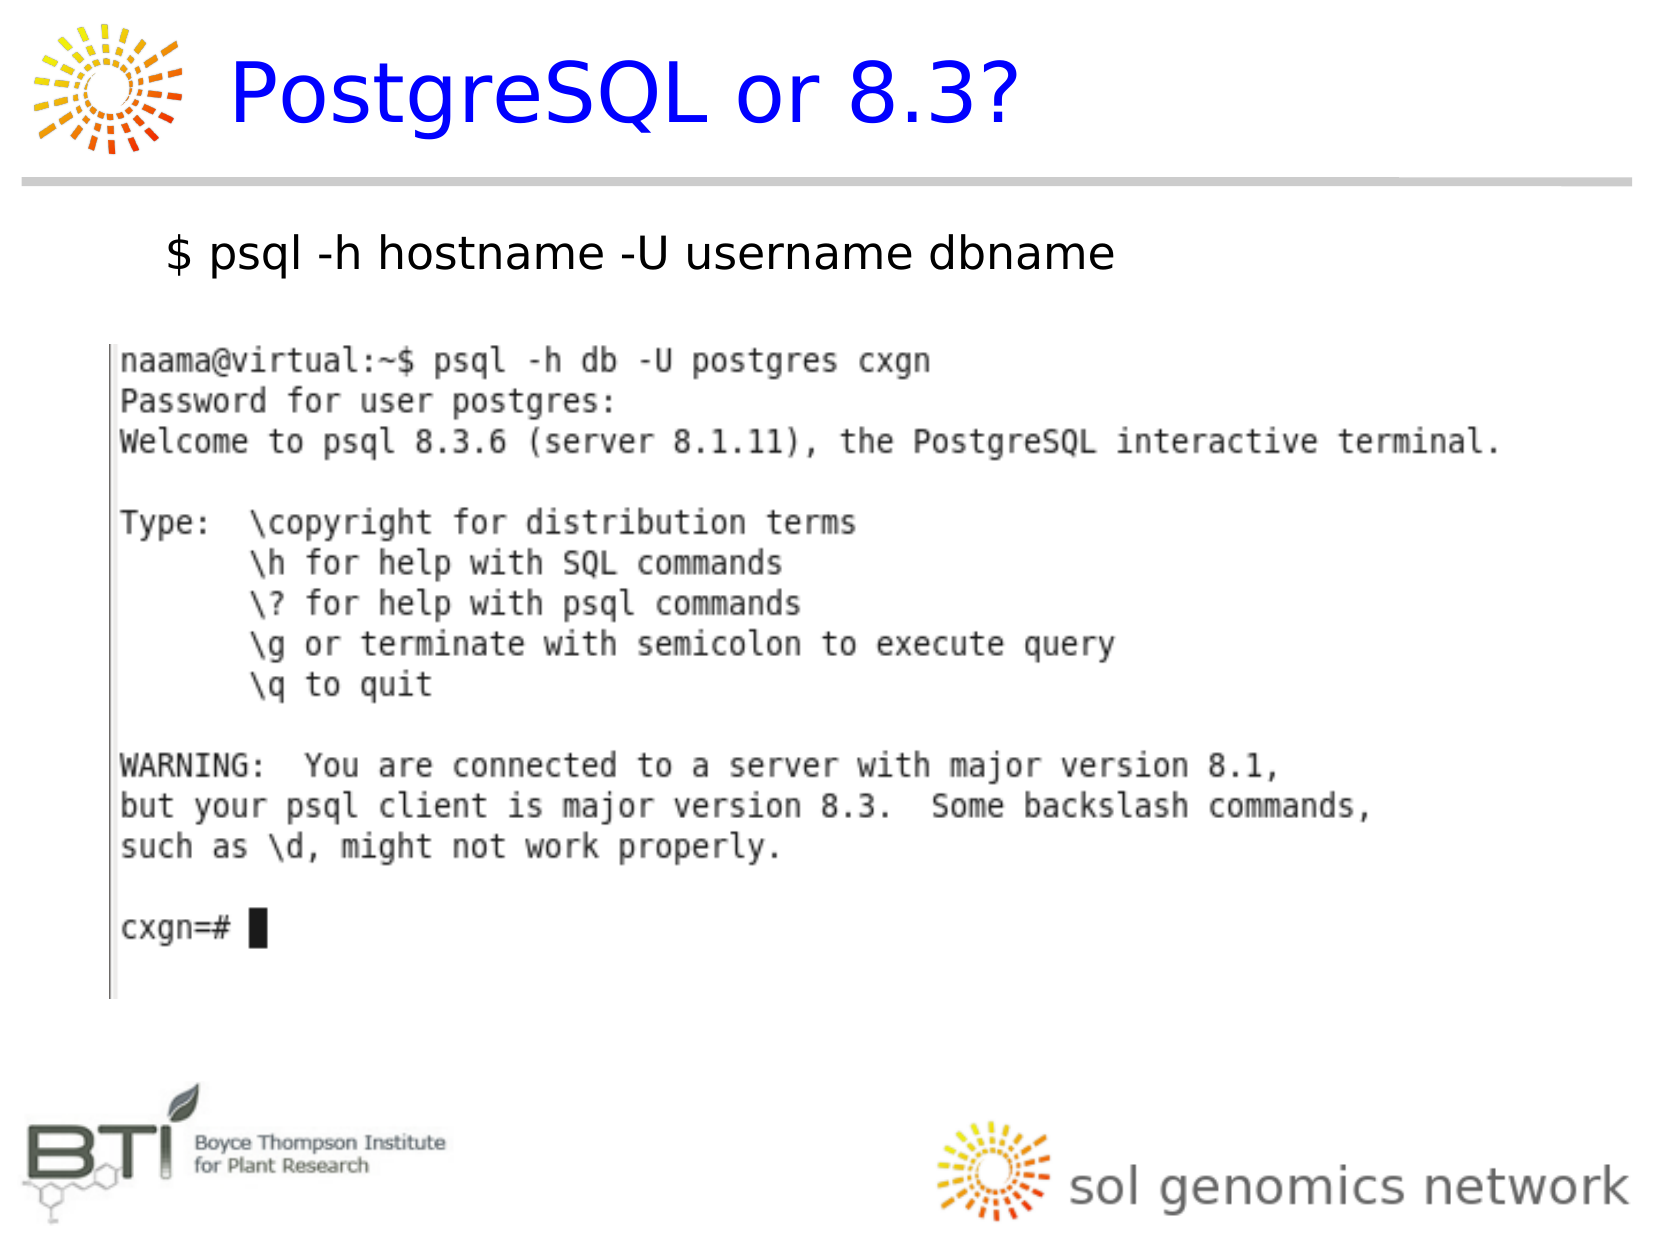

PostgreSQL or 8.3?
$ psql -h hostname -U username dbname